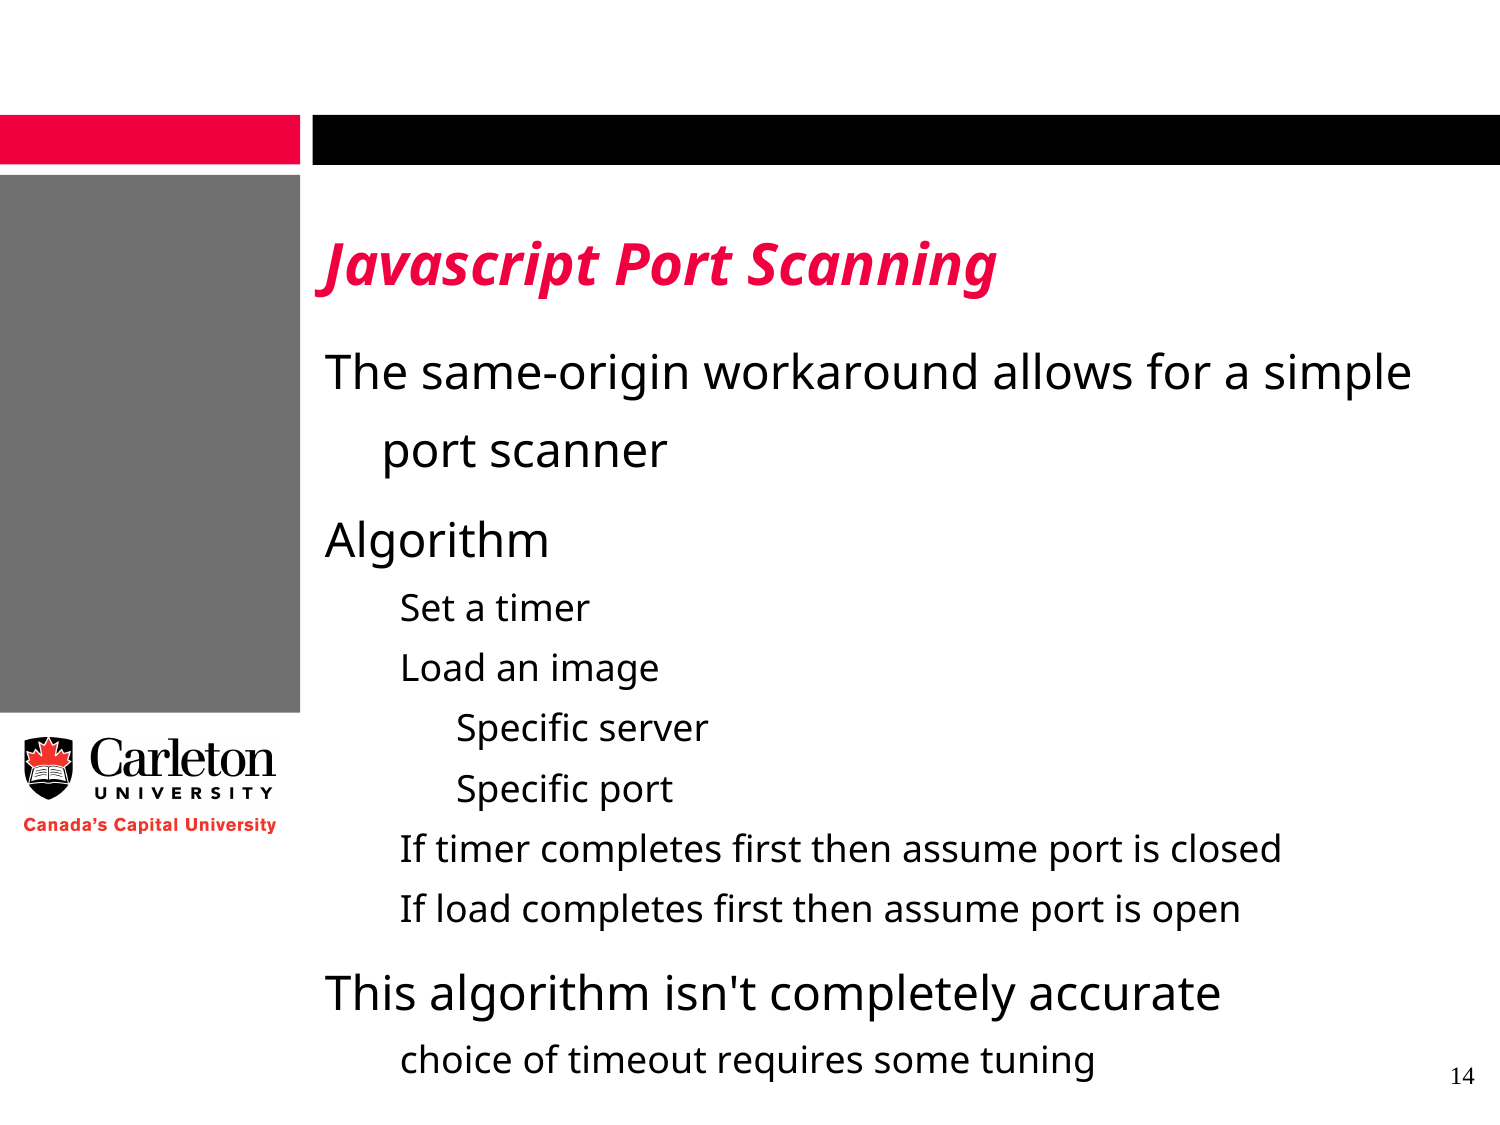

# Javascript Port Scanning
The same-origin workaround allows for a simple port scanner
Algorithm
Set a timer
Load an image
Specific server
Specific port
If timer completes first then assume port is closed
If load completes first then assume port is open
This algorithm isn't completely accurate
choice of timeout requires some tuning
14